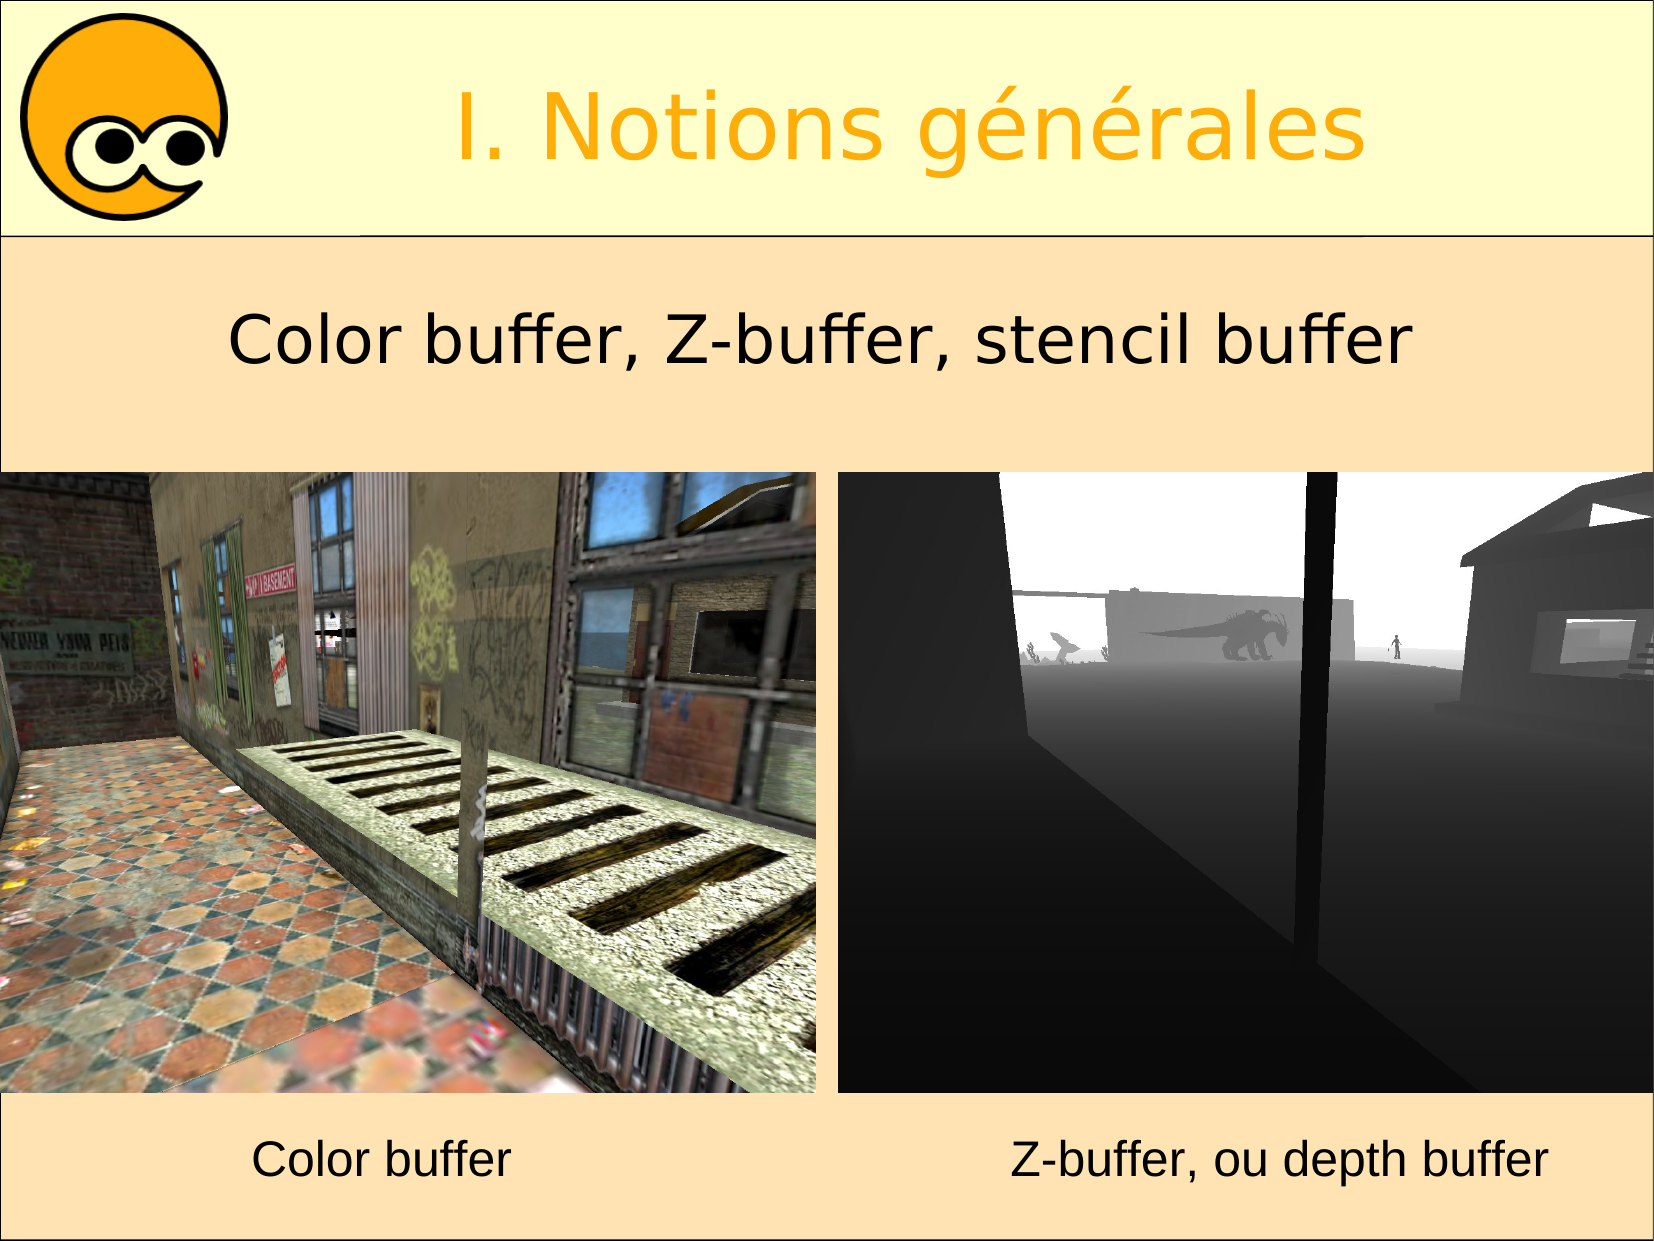

# I. Notions générales
Color buffer, Z-buffer, stencil buffer
Color buffer
Z-buffer, ou depth buffer